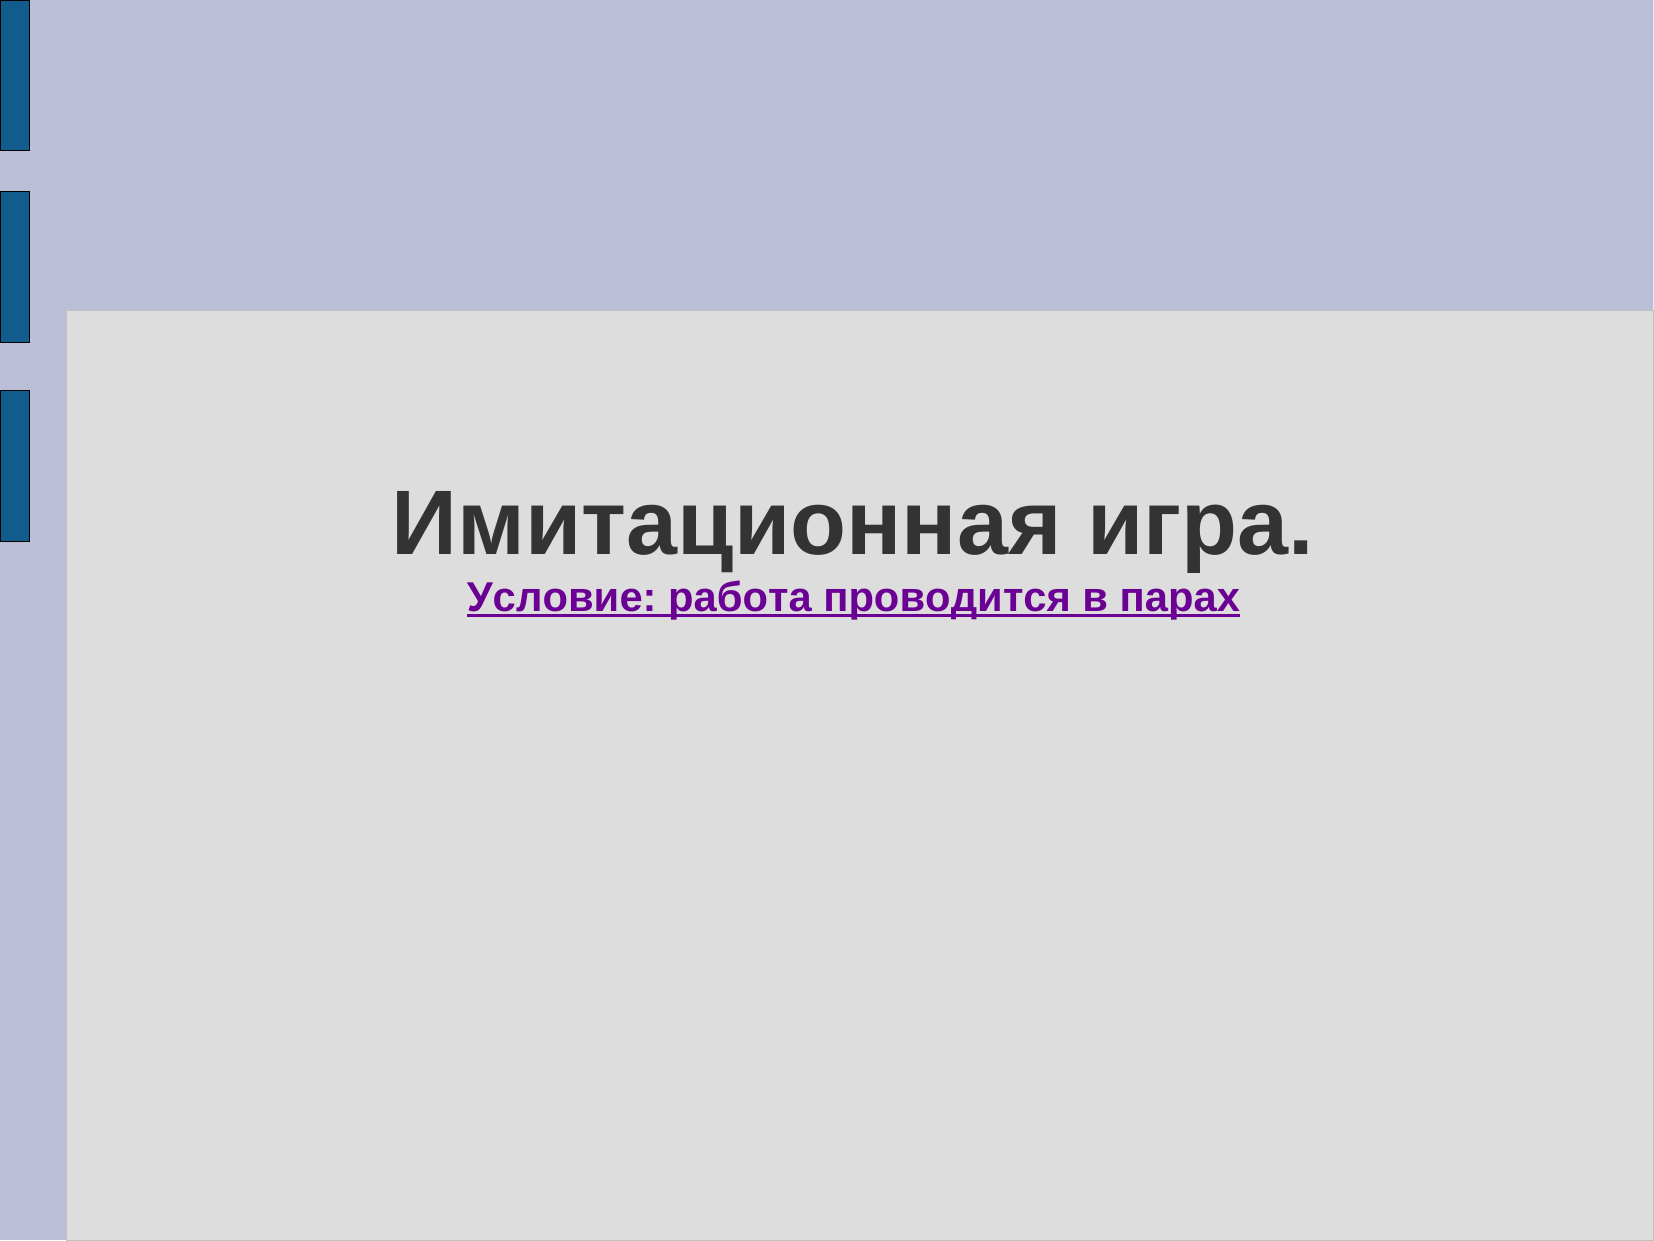

# Имитационная игра. Условие: работа проводится в парах